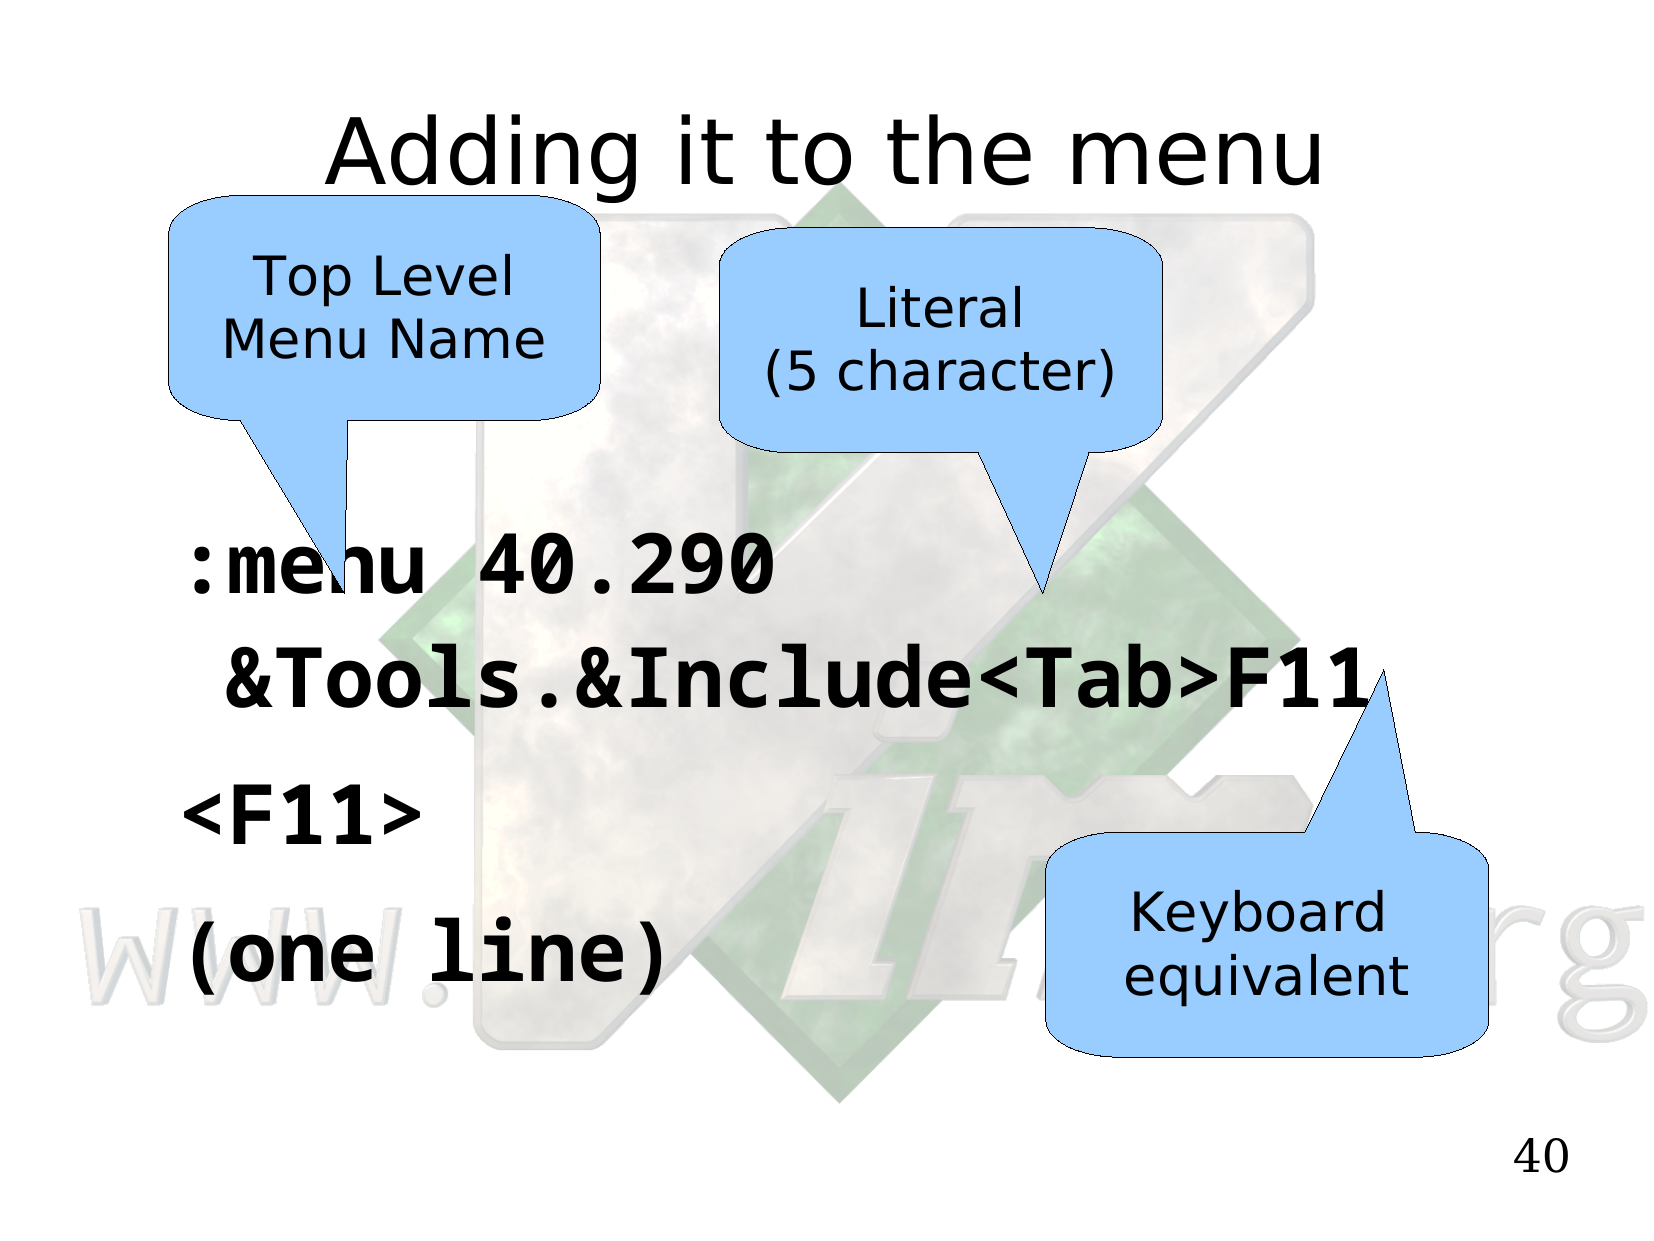

# Adding it to the menu
Top Level Menu Name
Literal
(5 character)
:menu 40.290 &Tools.&Include<Tab>F11
<F11>
(one line)
Keyboard
equivalent
40